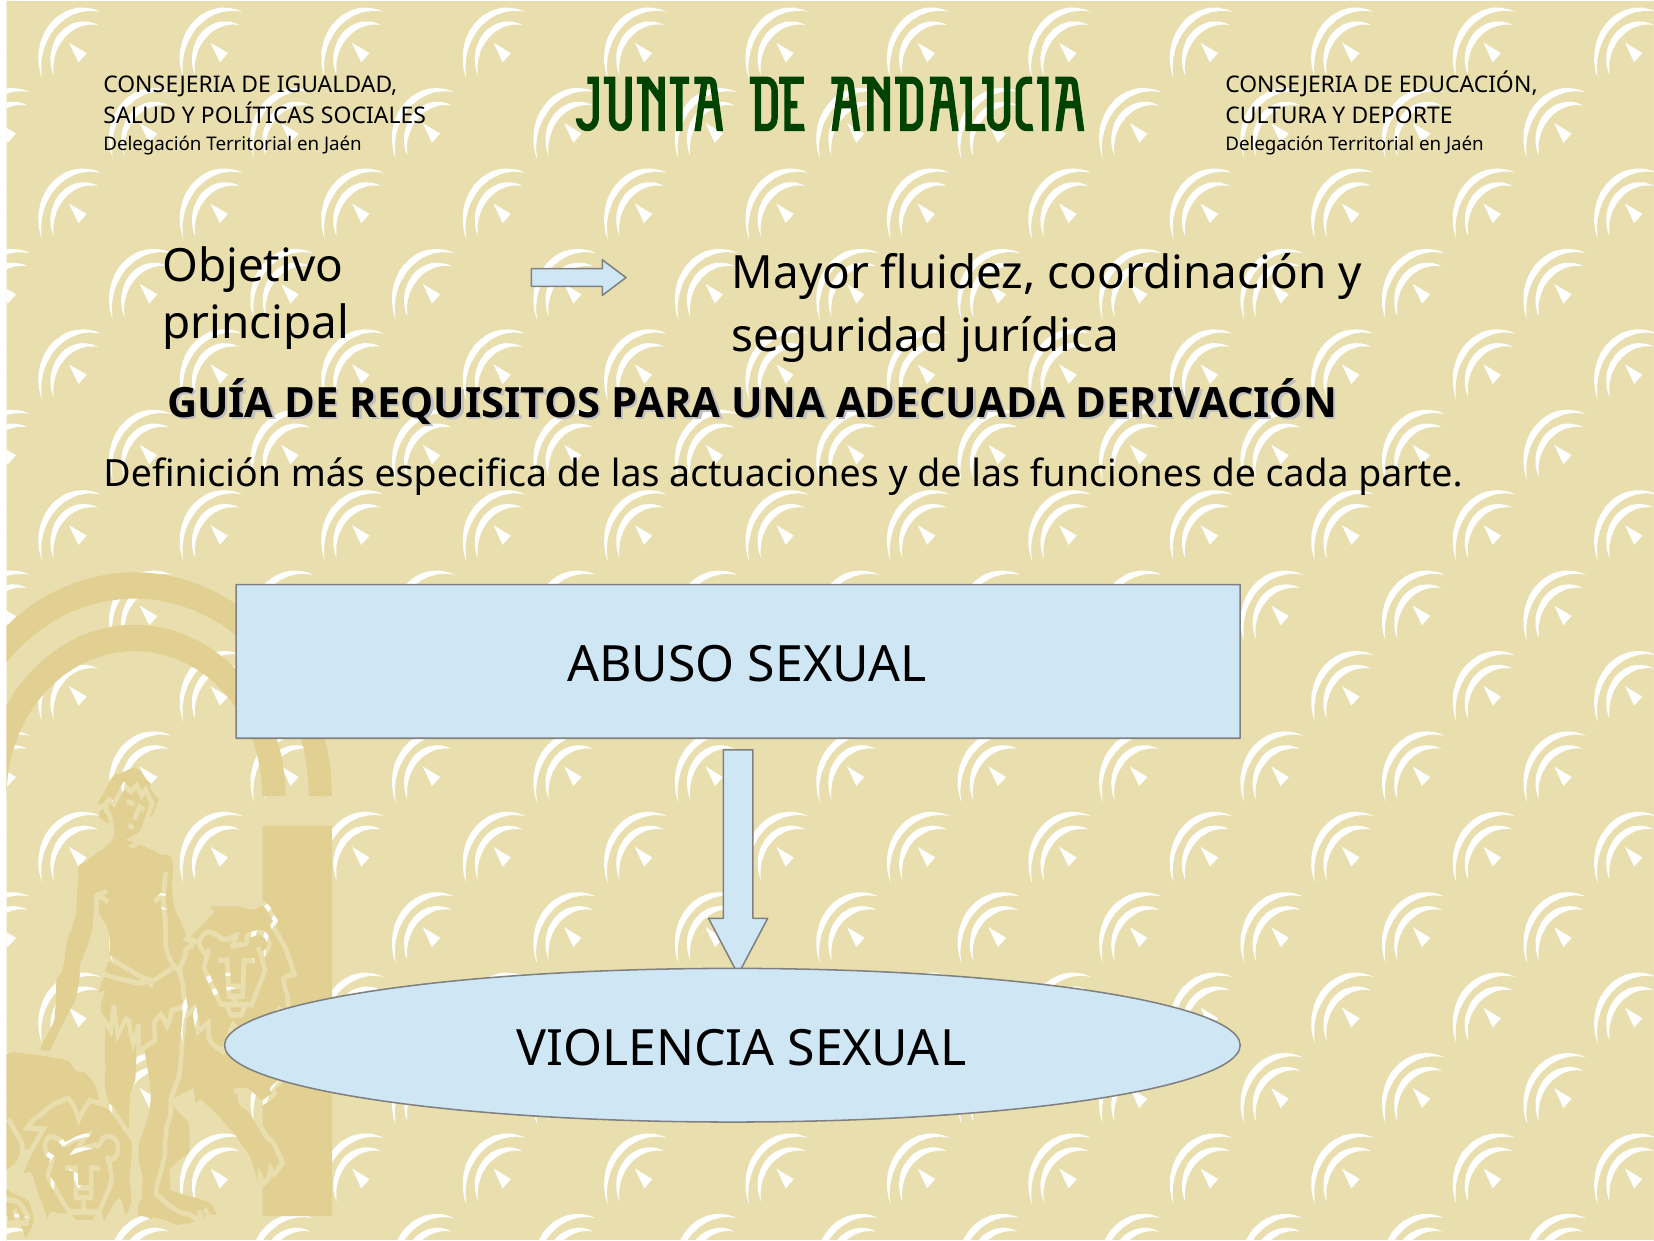

CONSEJERIA DE IGUALDAD,
SALUD Y POLÍTICAS SOCIALES
Delegación Territorial en Jaén
CONSEJERIA DE IGUALDAD,
SALUD Y POLÍTICAS SOCIALES
Delegación Territorial en Jaén
CONSEJERIA DE EDUCACIÓN,
CULTURA Y DEPORTES
Delegación Territorial en Jaén
CONSEJERIA DE EDUCACIÓN,
CULTURA Y DEPORTE
Delegación Territorial en Jaén
Objetivo principal
Mayor fluidez, coordinación y seguridad jurídica
GUÍA DE REQUISITOS PARA UNA ADECUADA DERIVACIÓN
Definición más especifica de las actuaciones y de las funciones de cada parte.
ABUSO SEXUAL
VIOLENCIA SEXUAL